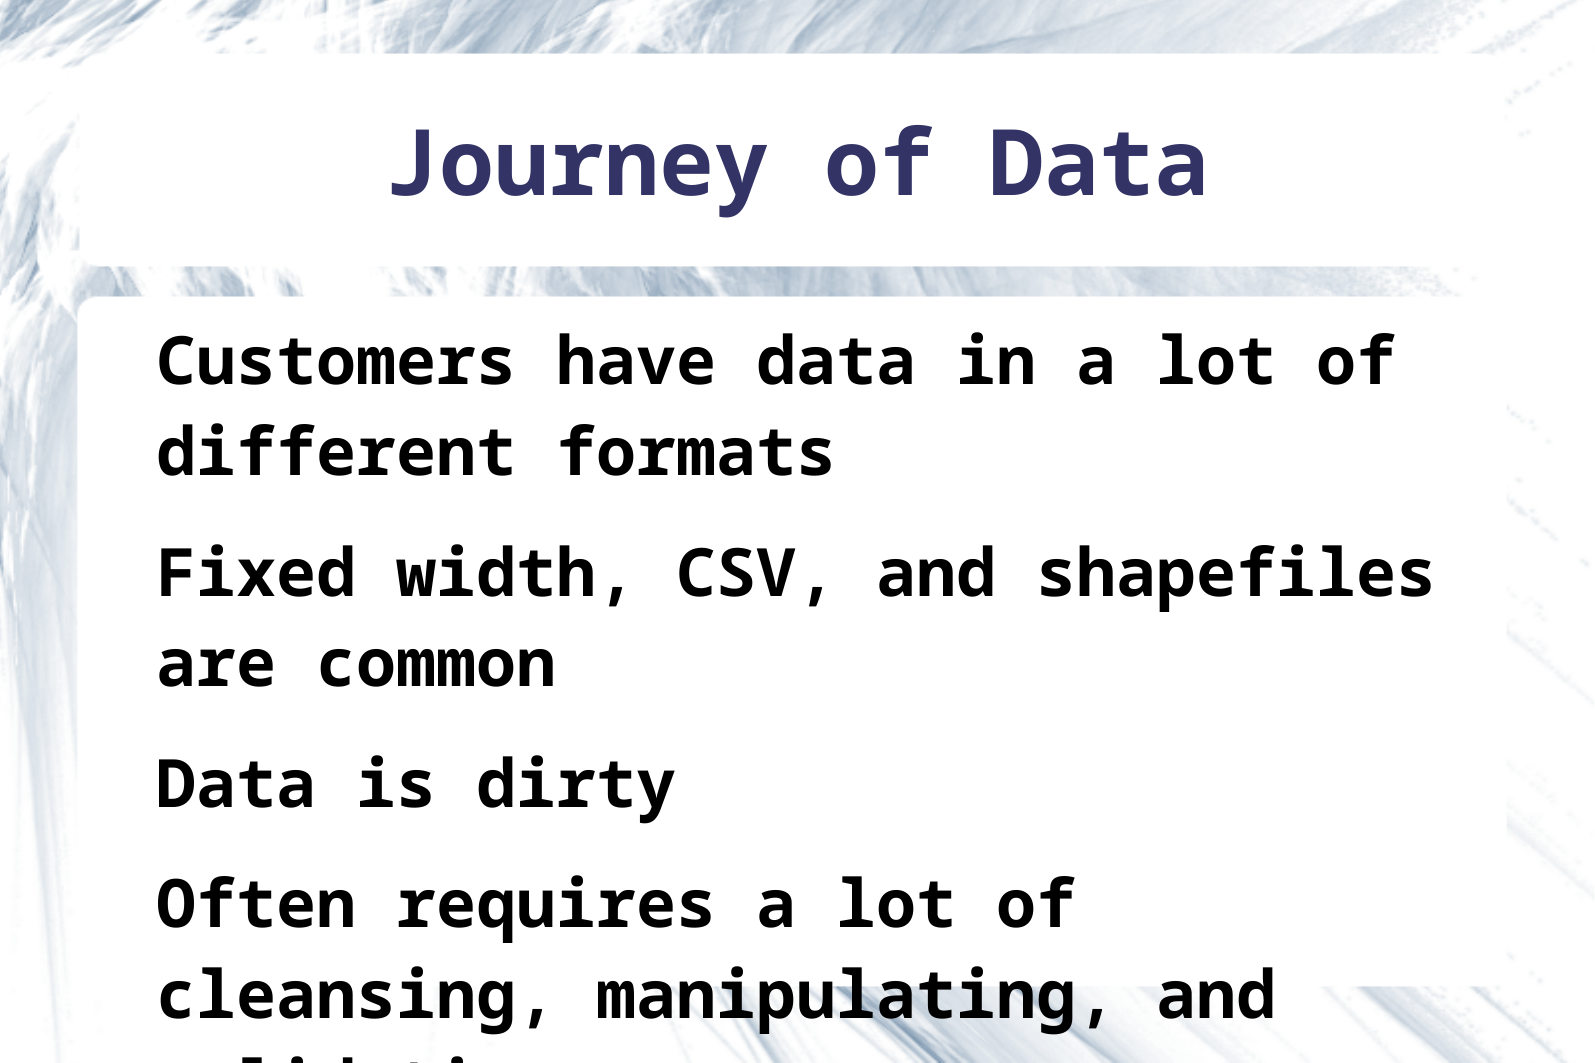

# Journey of Data
Customers have data in a lot of different formats
Fixed width, CSV, and shapefiles are common
Data is dirty
Often requires a lot of cleansing, manipulating, and validation